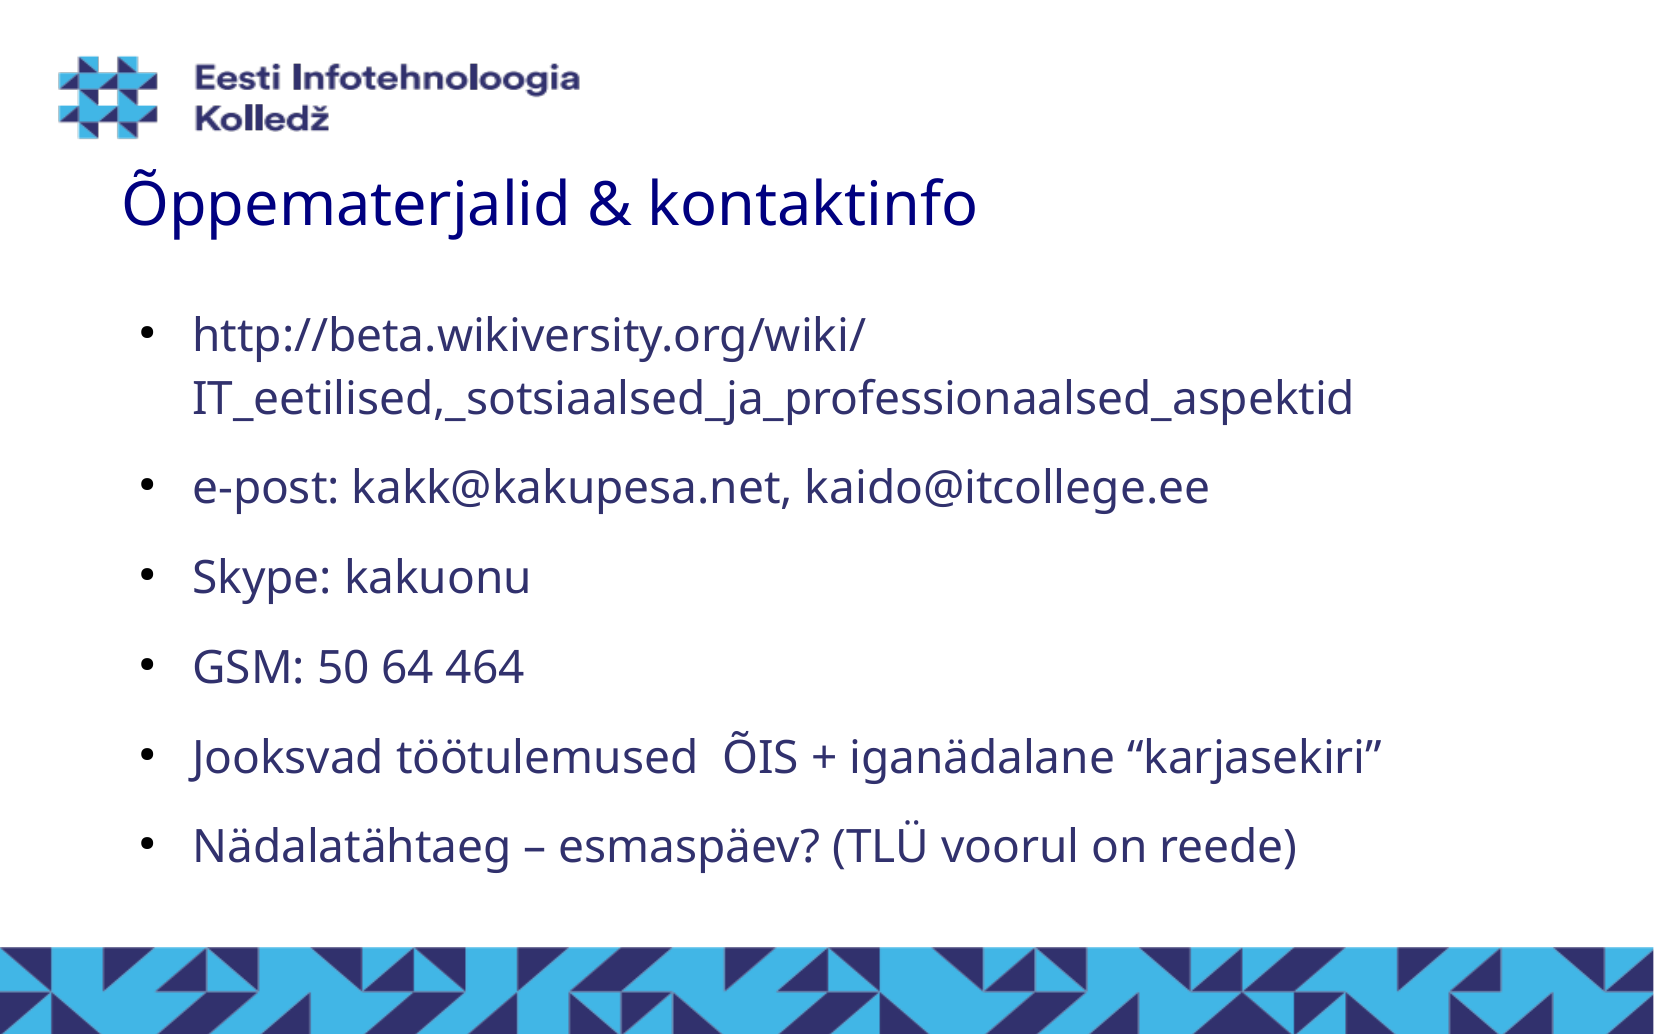

# Õppematerjalid & kontaktinfo
http://beta.wikiversity.org/wiki/IT_eetilised,_sotsiaalsed_ja_professionaalsed_aspektid
e-post: kakk@kakupesa.net, kaido@itcollege.ee
Skype: kakuonu
GSM: 50 64 464
Jooksvad töötulemused ÕIS + iganädalane “karjasekiri”
Nädalatähtaeg – esmaspäev? (TLÜ voorul on reede)